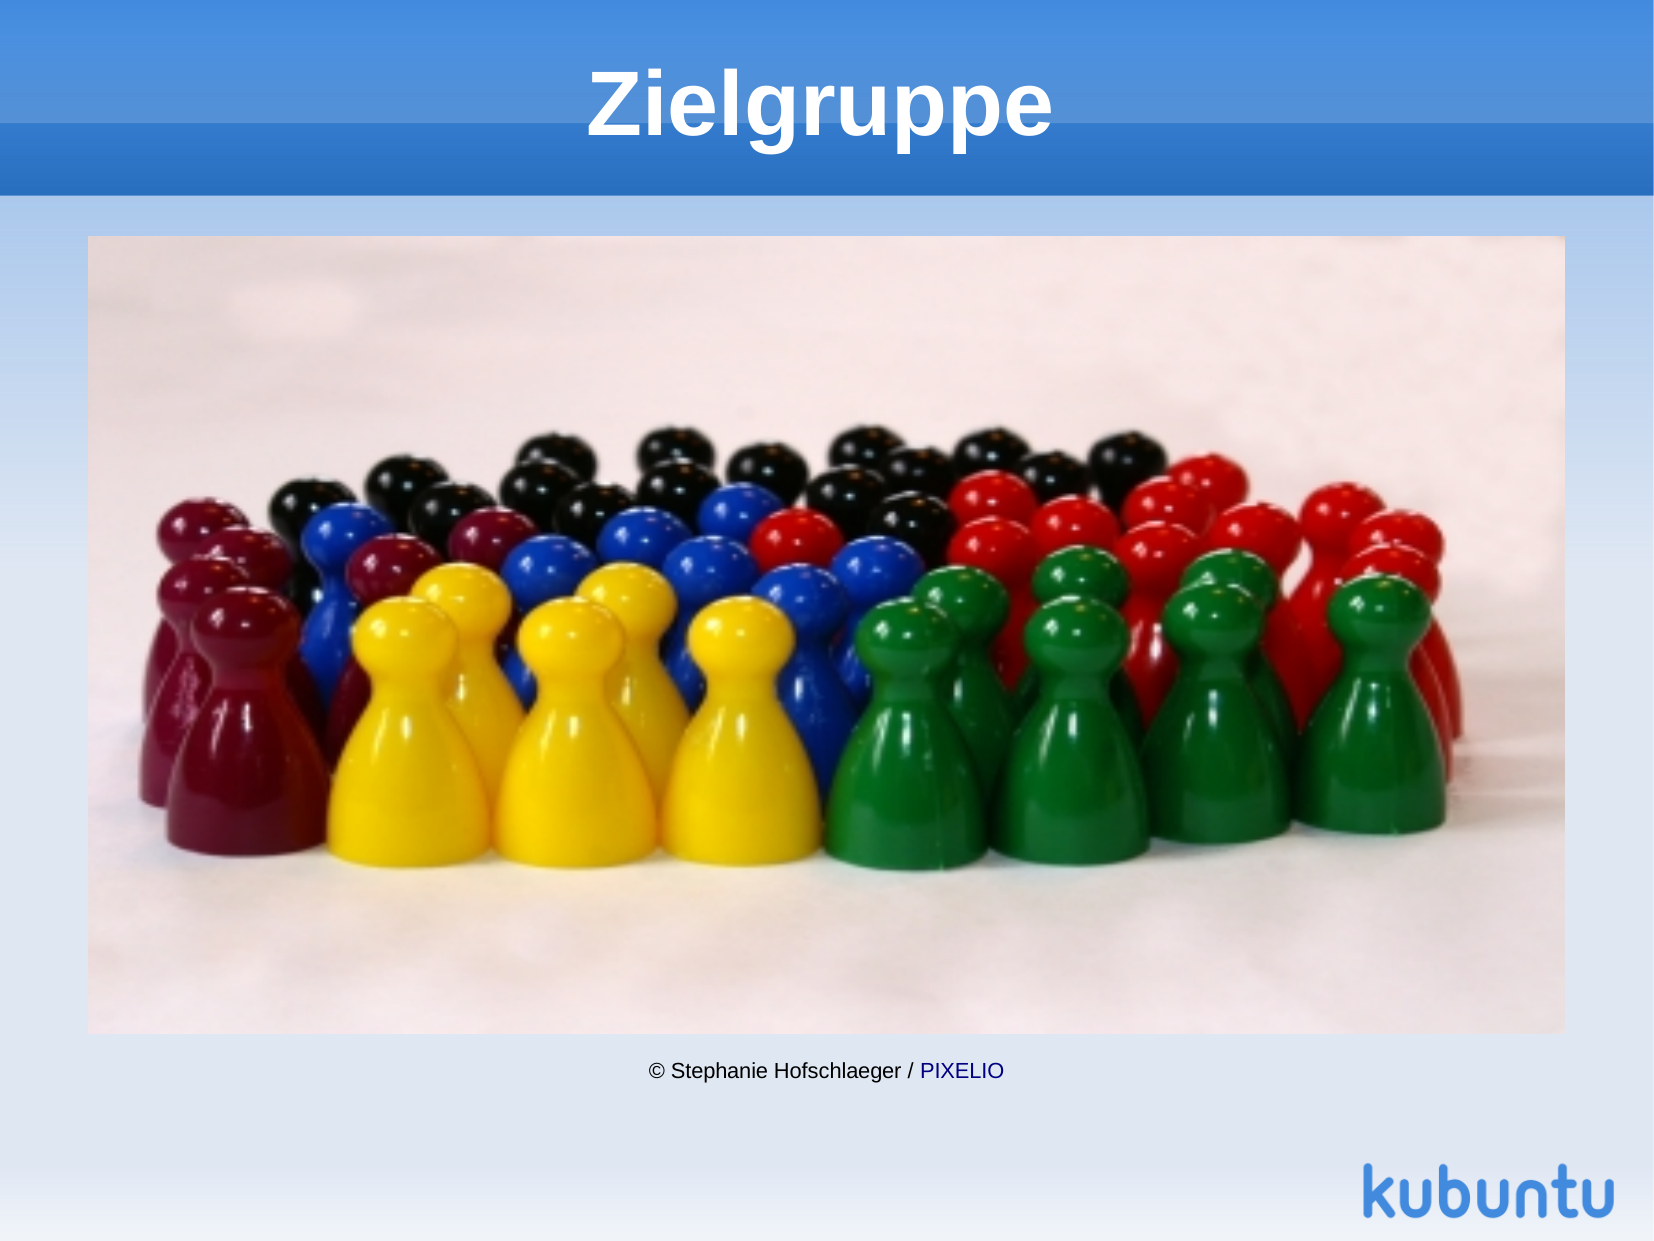

# Zielgruppe
© Stephanie Hofschlaeger / PIXELIO